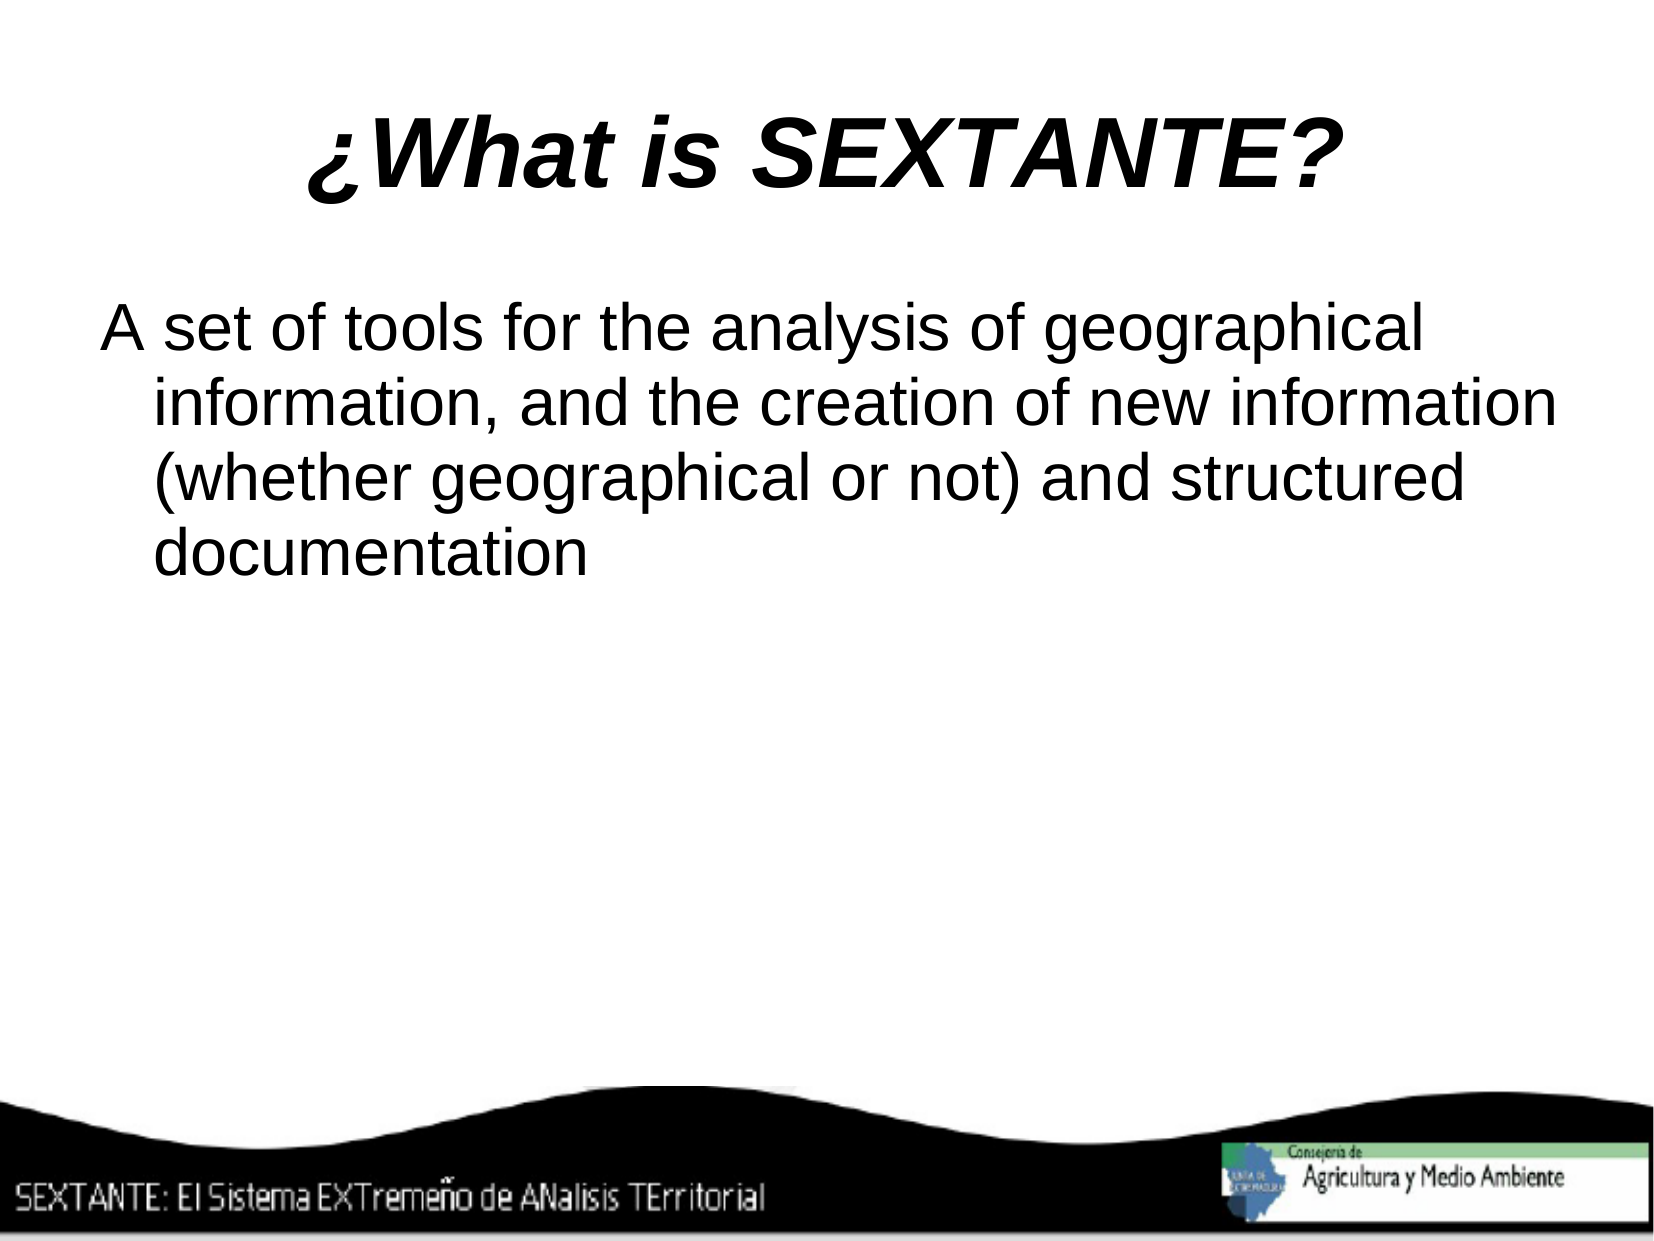

# ¿What is SEXTANTE?
A set of tools for the analysis of geographical information, and the creation of new information (whether geographical or not) and structured documentation